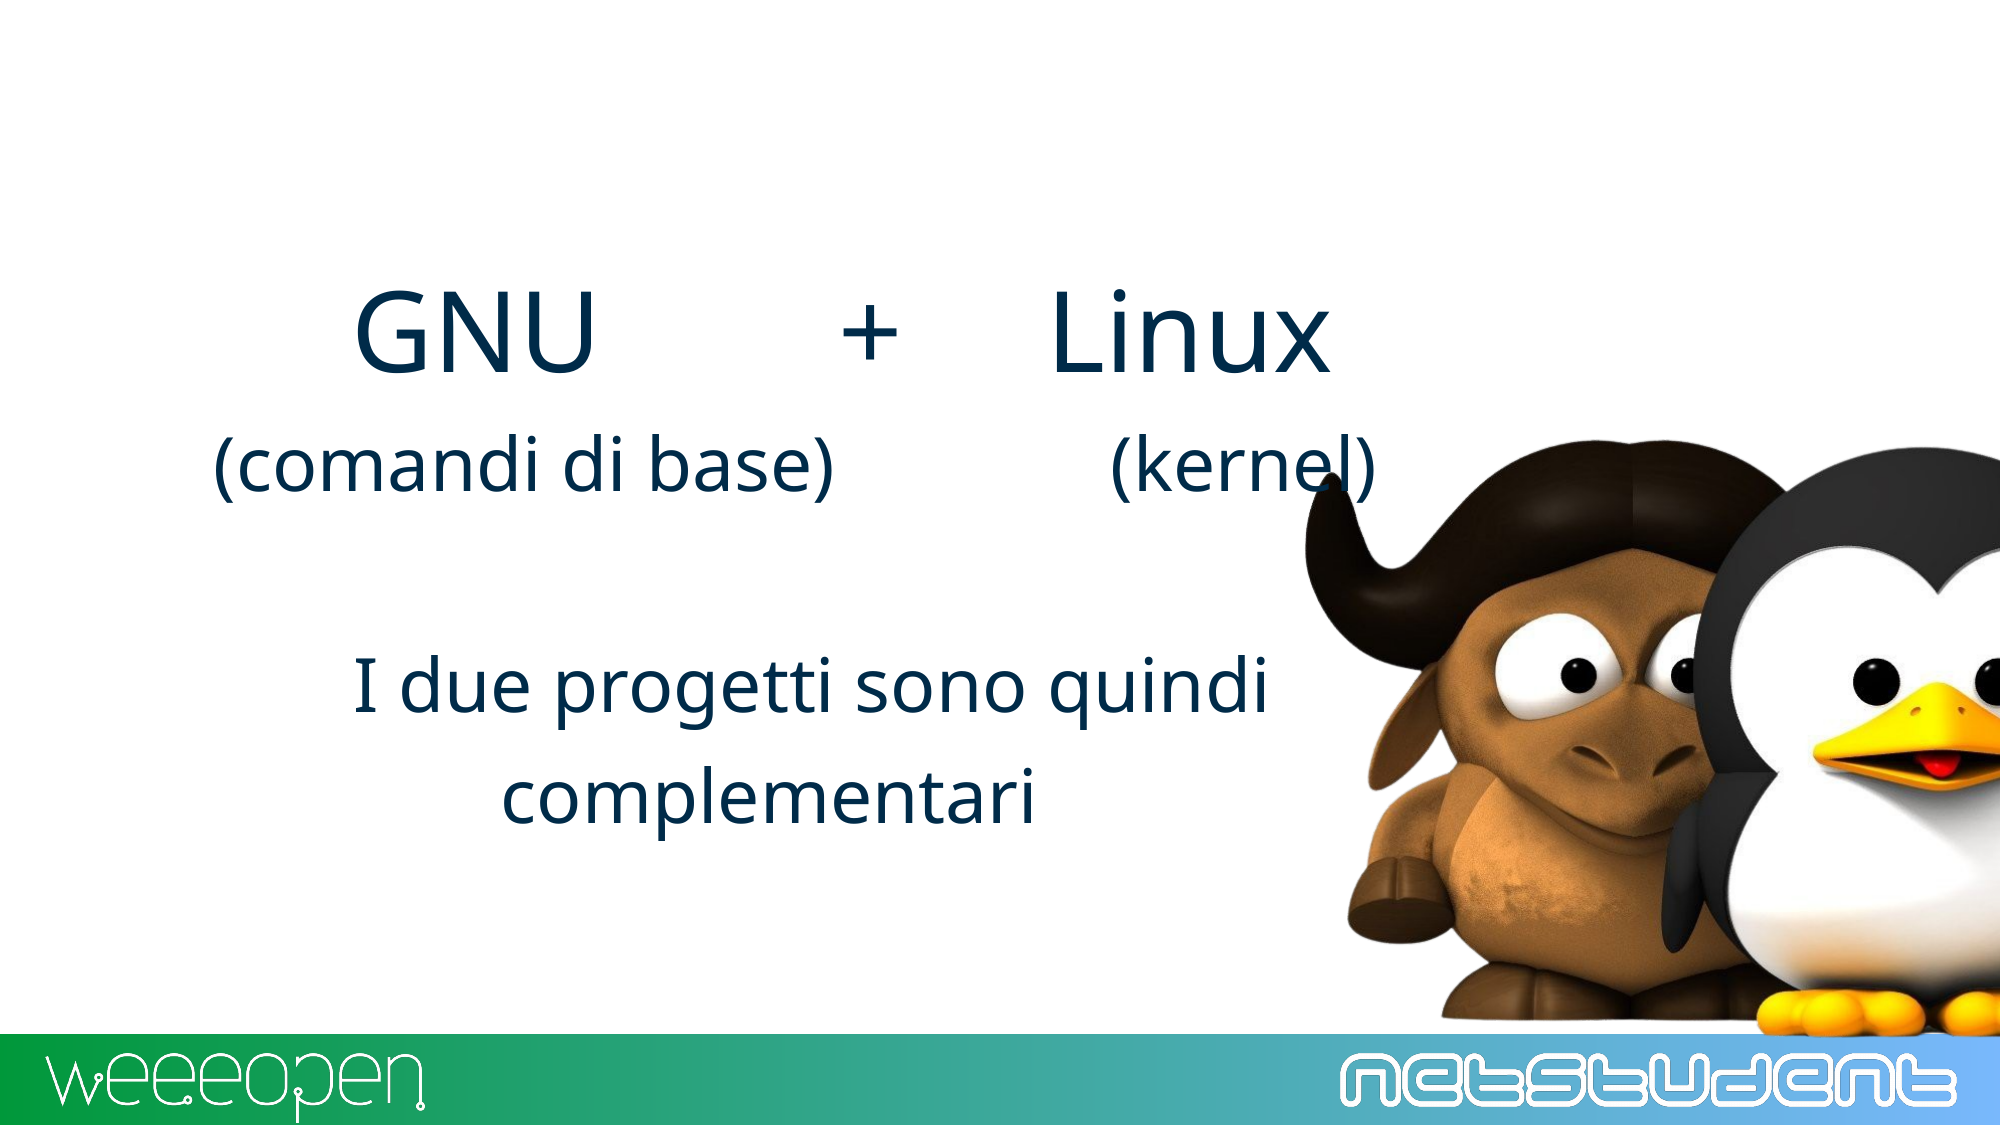

GNU 		 +		 Linux
 (comandi di base)				 (kernel)
				I due progetti sono quindi
 				complementari